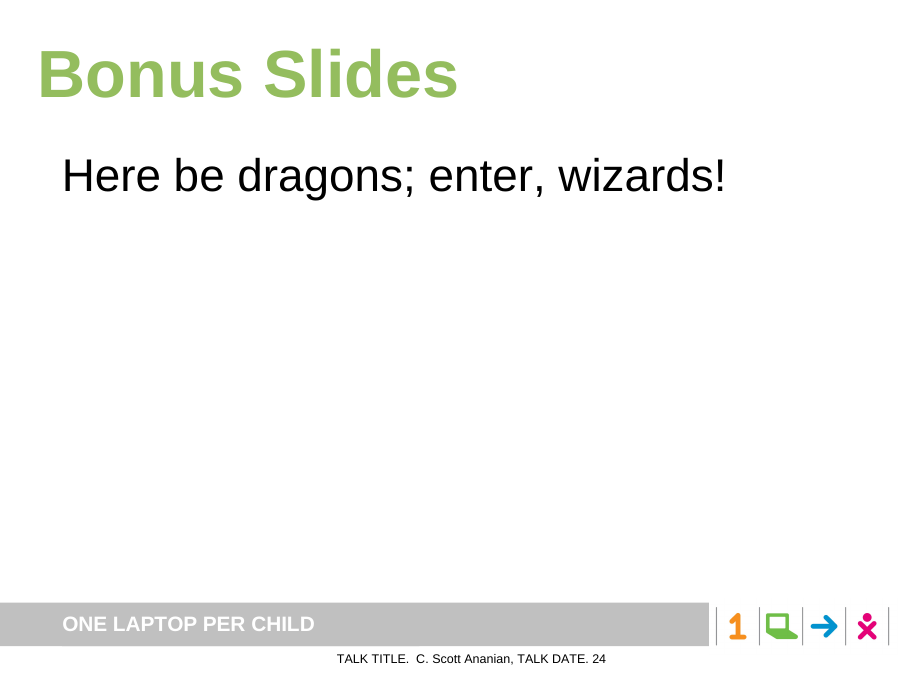

# Bonus Slides
Here be dragons; enter, wizards!